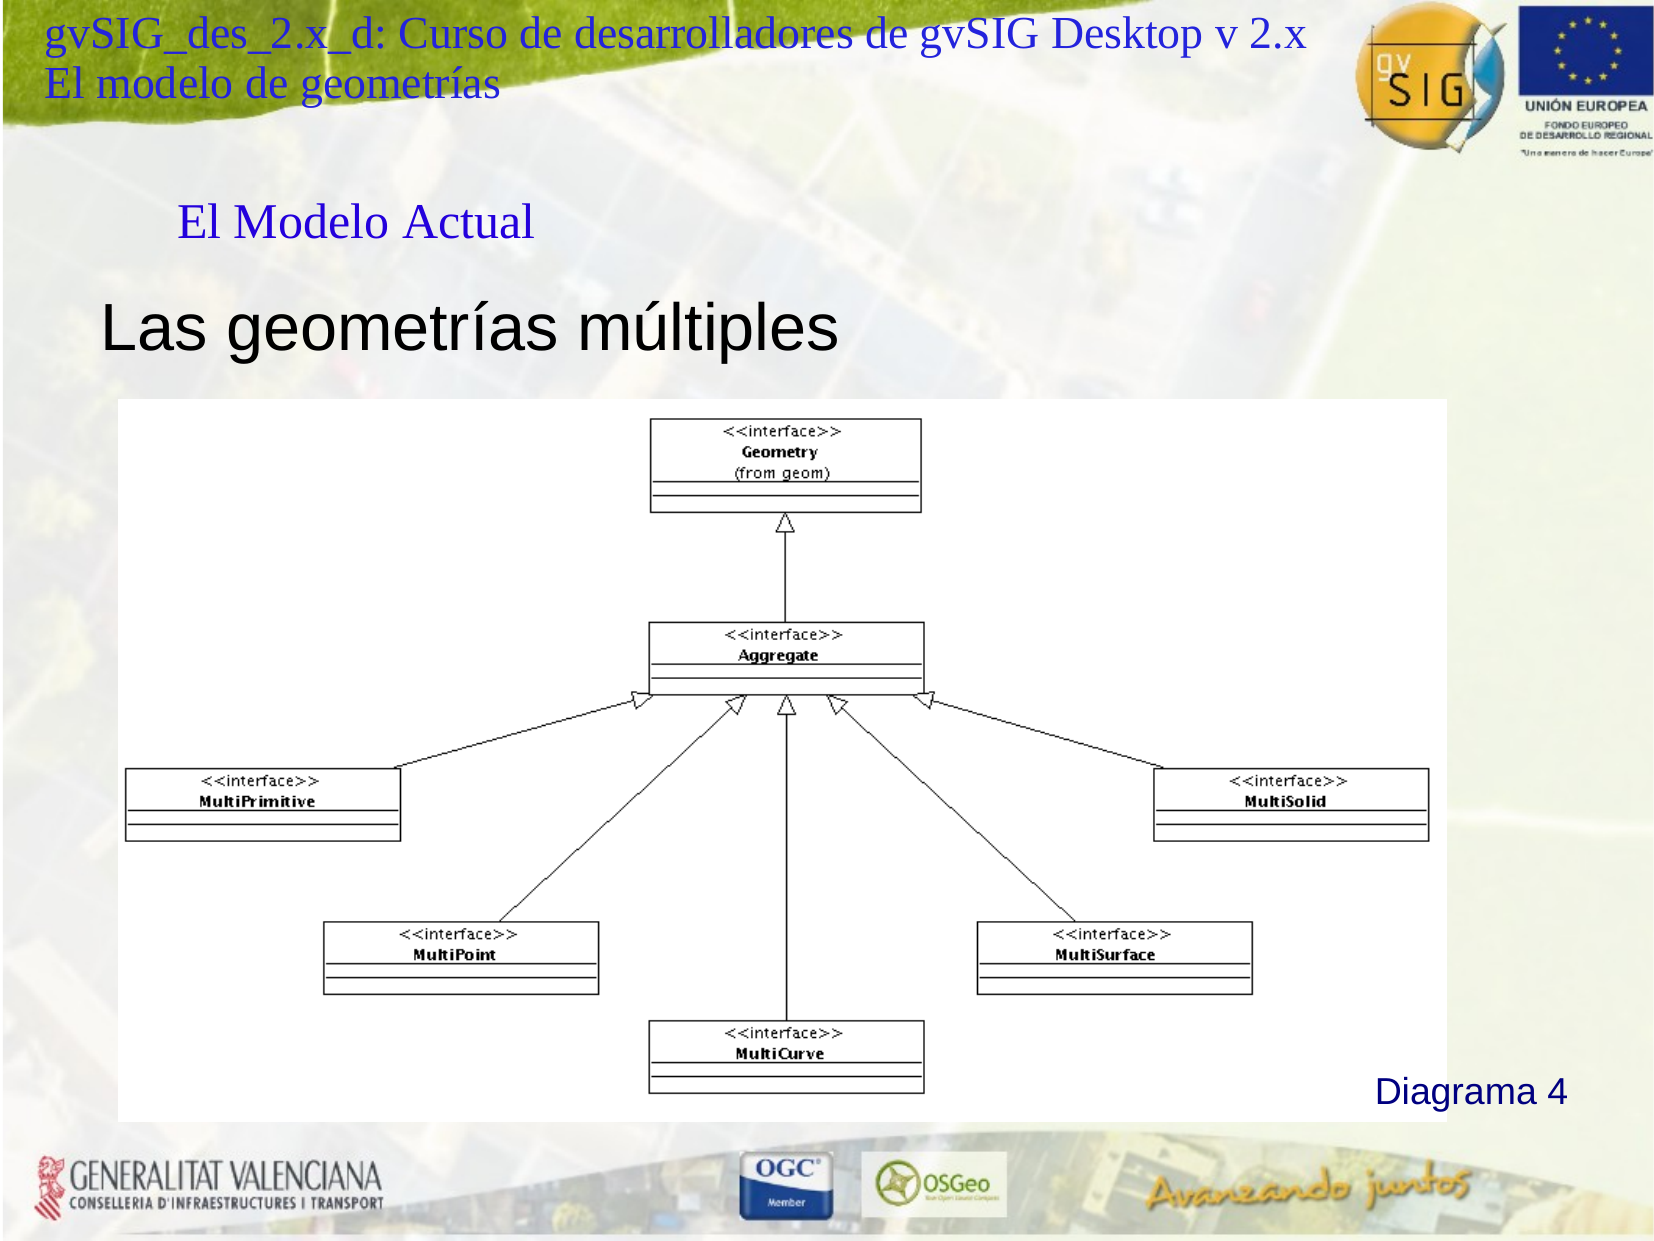

El Modelo Actual
# Las geometrías múltiples
Diagrama 4